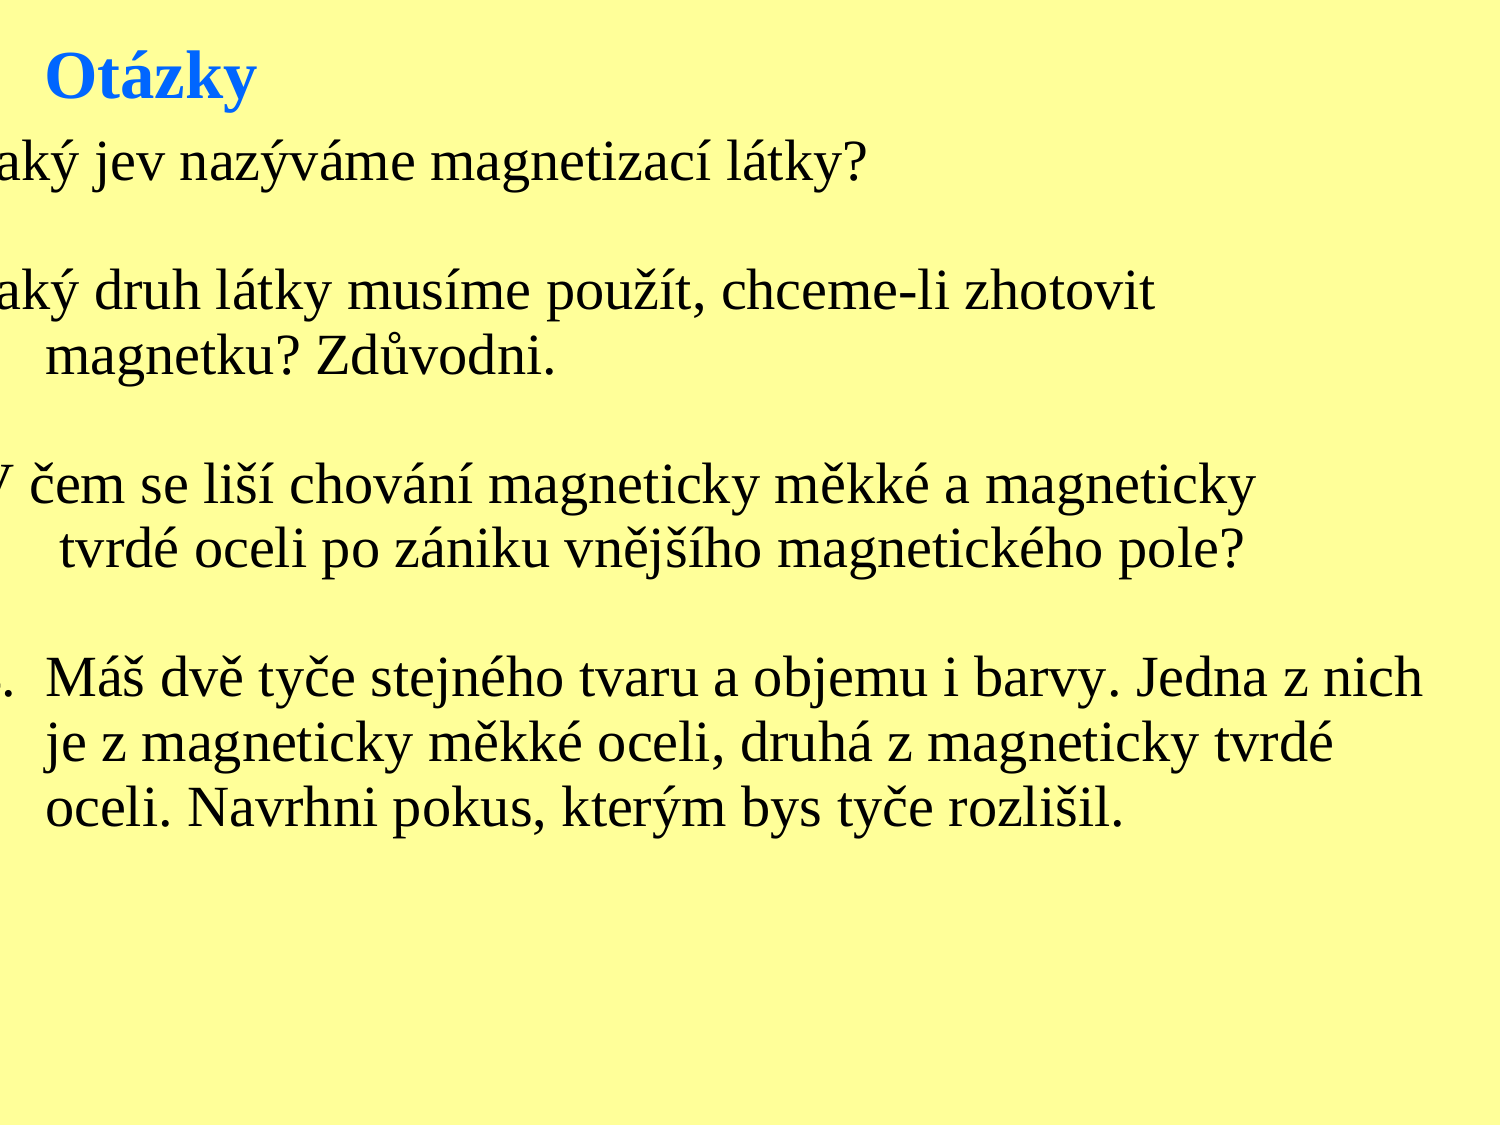

Otázky
Jaký jev nazýváme magnetizací látky?
Jaký druh látky musíme použít, chceme-li zhotovit
 magnetku? Zdůvodni.
V čem se liší chování magneticky měkké a magneticky
 tvrdé oceli po zániku vnějšího magnetického pole?
4. Máš dvě tyče stejného tvaru a objemu i barvy. Jedna z nich
 je z magneticky měkké oceli, druhá z magneticky tvrdé
 oceli. Navrhni pokus, kterým bys tyče rozlišil.